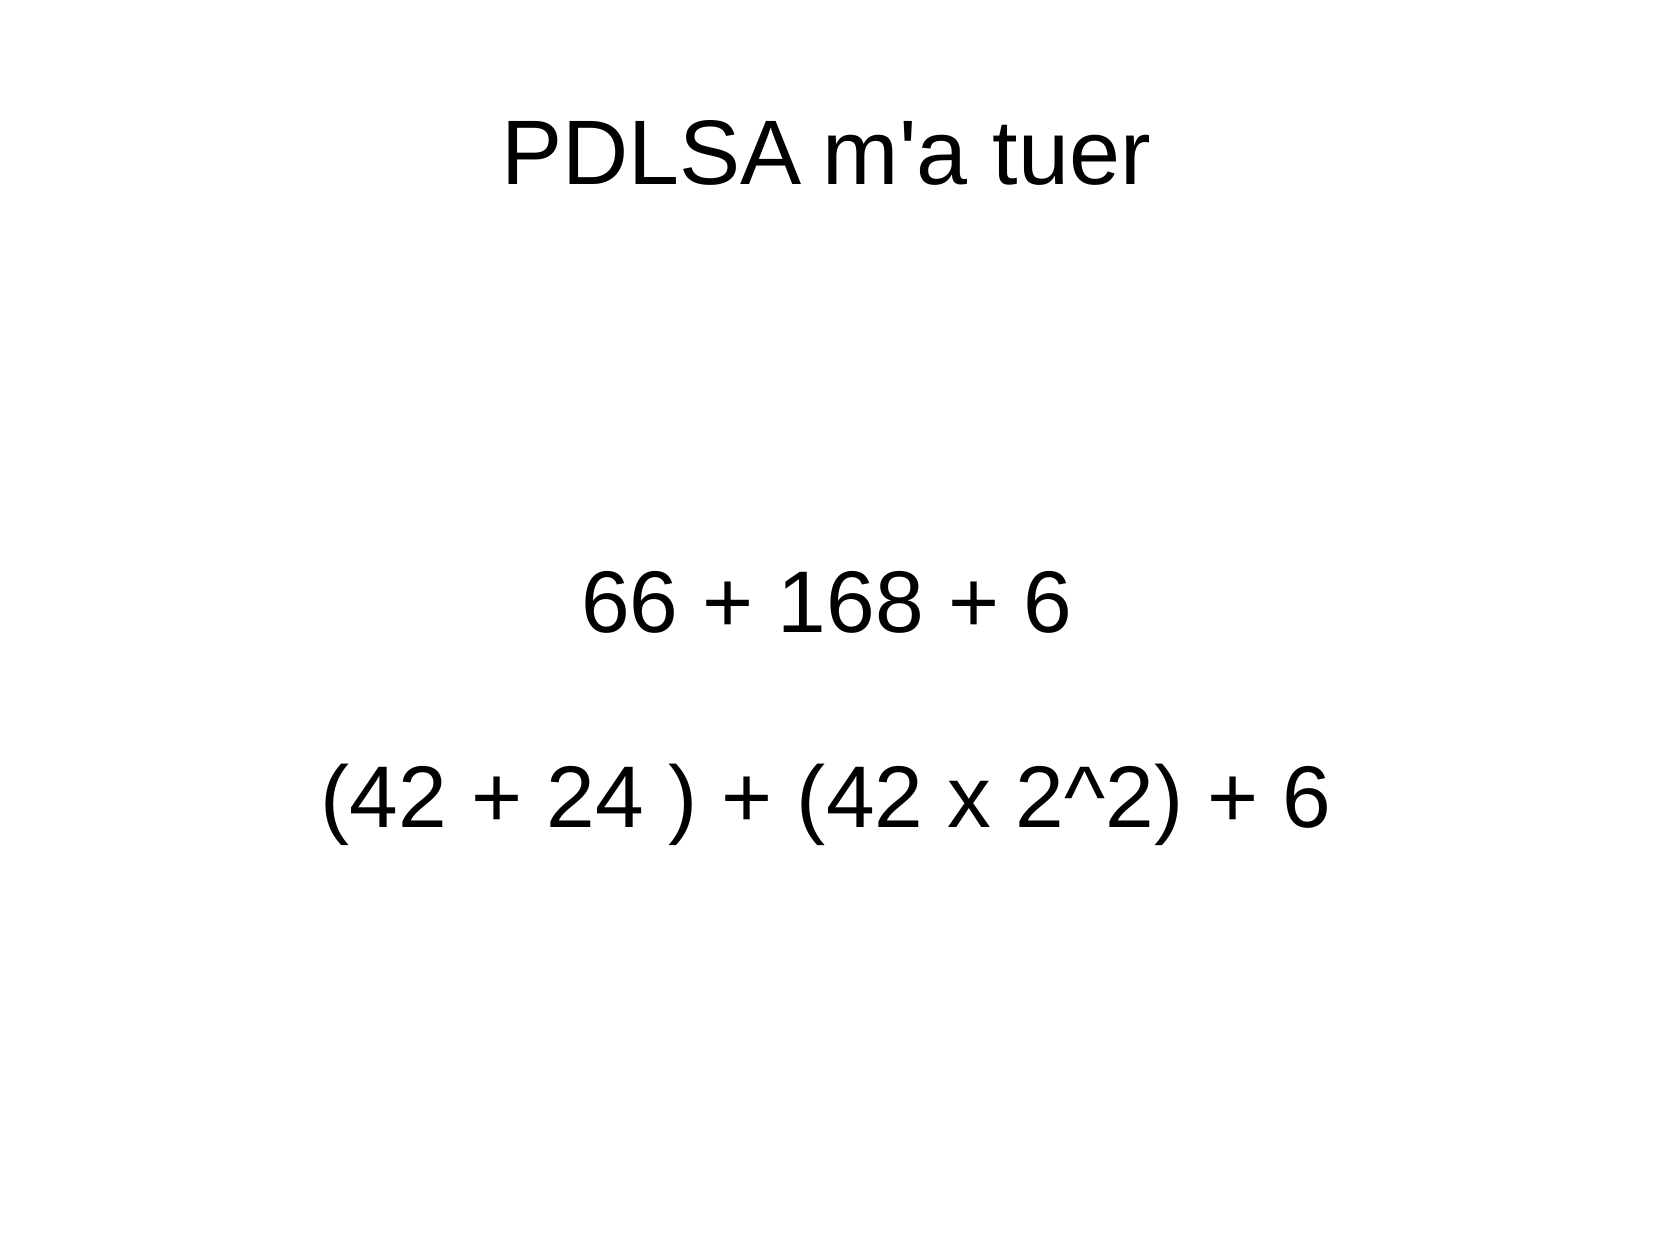

# PDLSA m'a tuer
66 + 168 + 6
(42 + 24 ) + (42 x 2^2) + 6